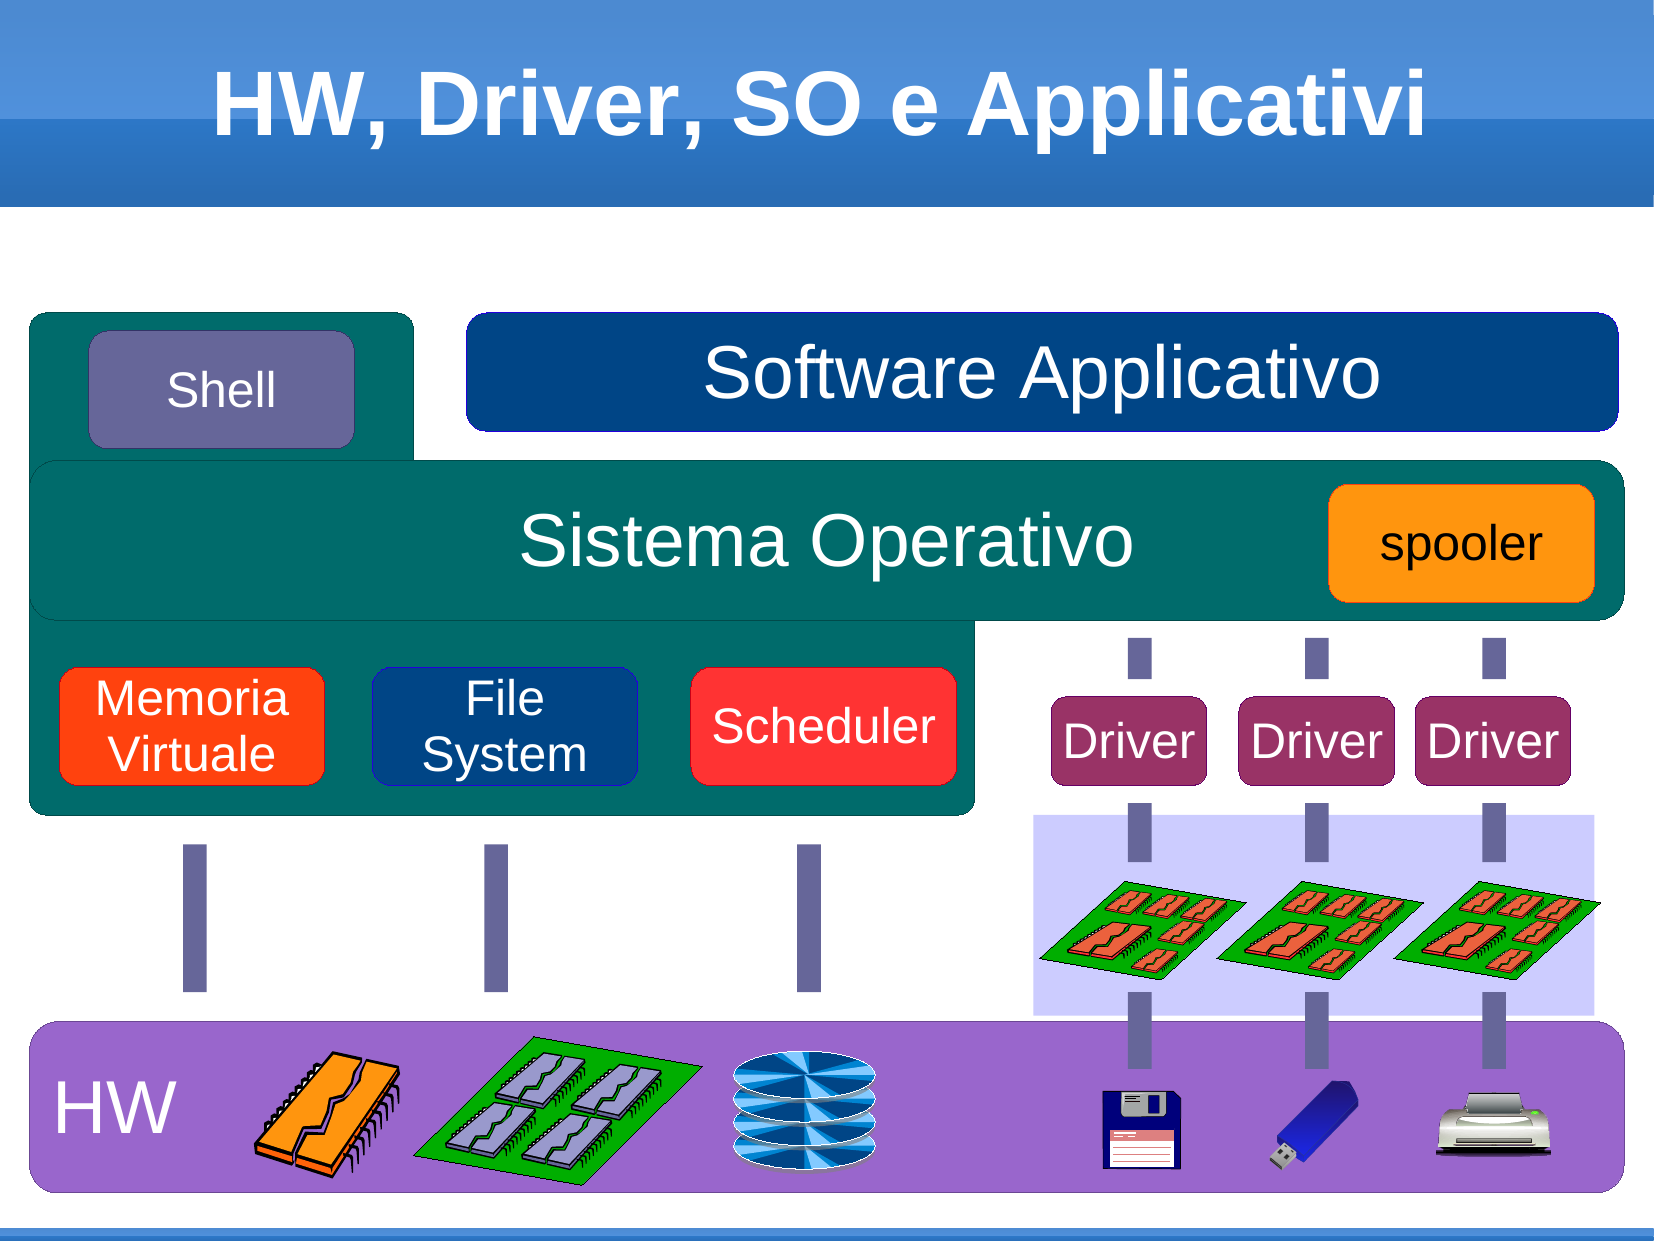

# HW, Driver, SO e Applicativi
Software Applicativo
Shell
Sistema Operativo
spooler
Memoria Virtuale
File System
Scheduler
Driver
Driver
Driver
HW